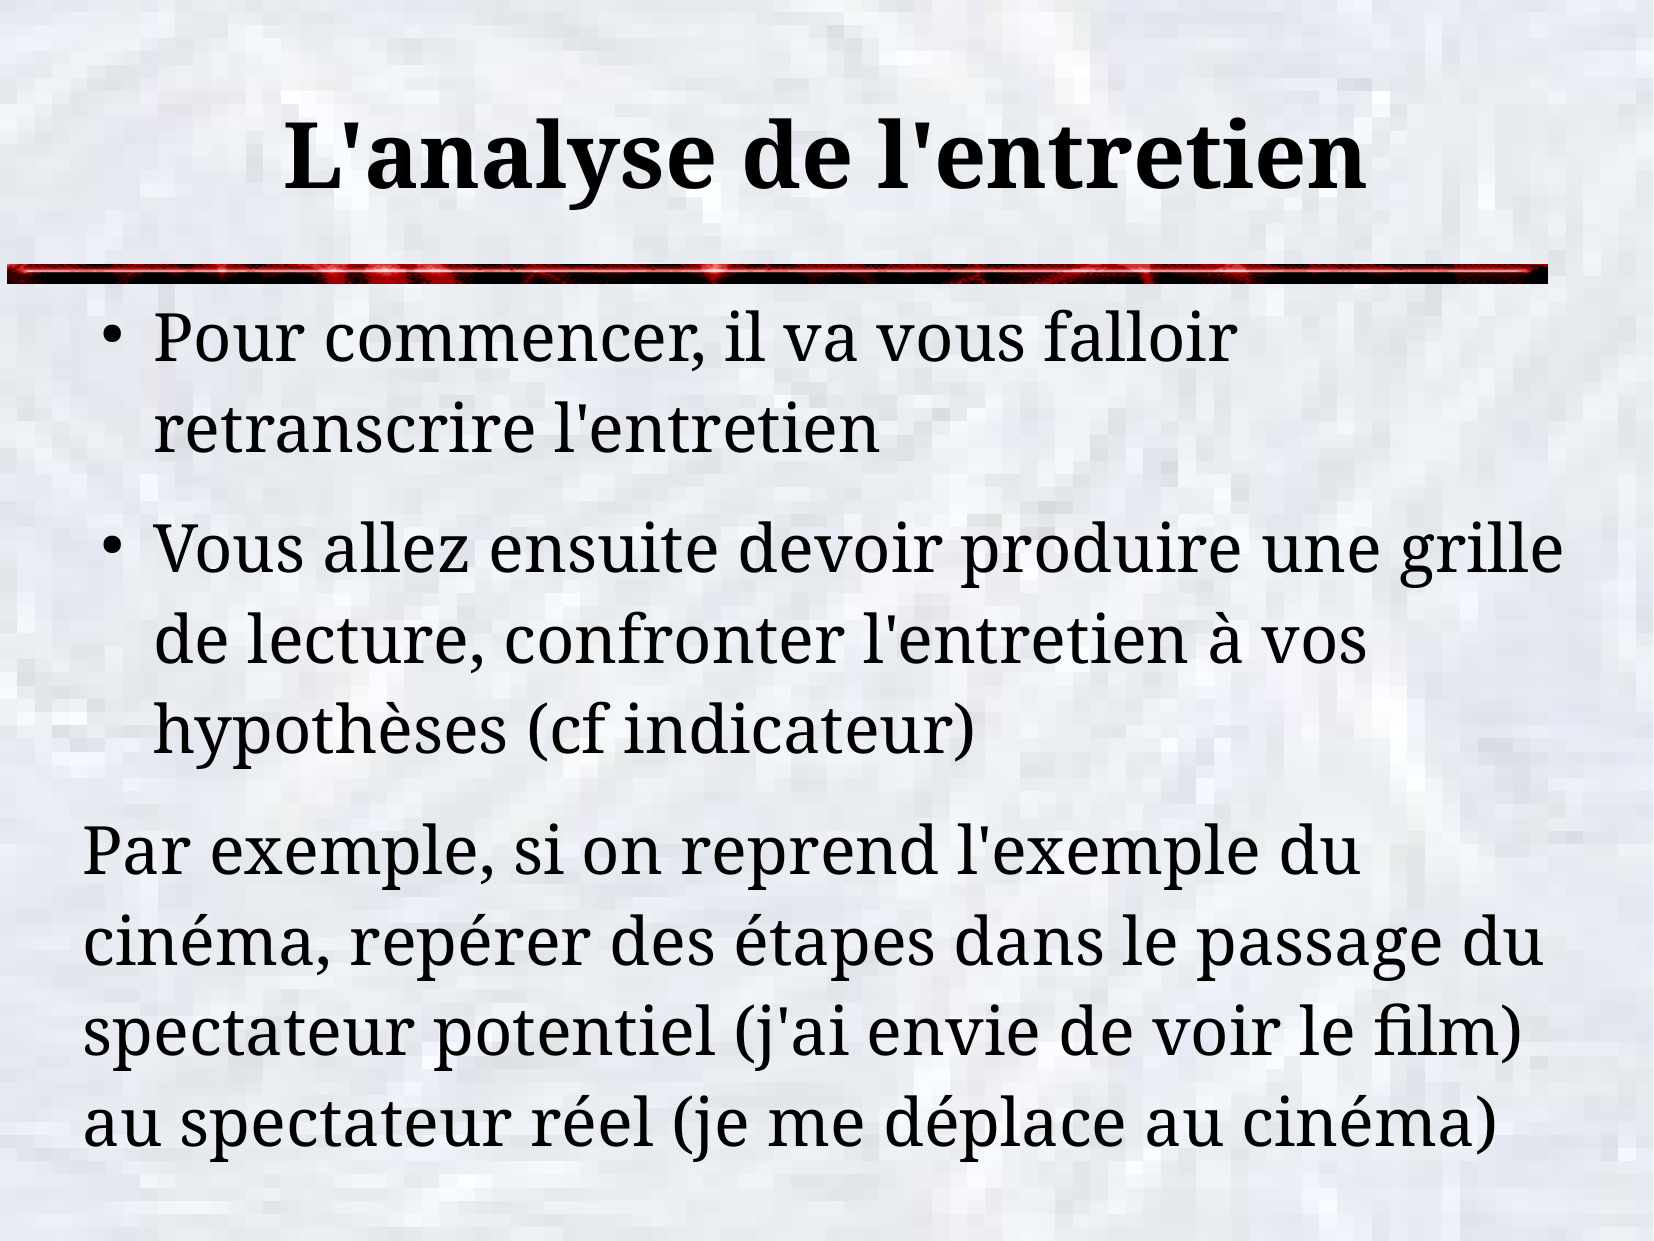

# L'analyse de l'entretien
Pour commencer, il va vous falloir retranscrire l'entretien
Vous allez ensuite devoir produire une grille de lecture, confronter l'entretien à vos hypothèses (cf indicateur)
Par exemple, si on reprend l'exemple du cinéma, repérer des étapes dans le passage du spectateur potentiel (j'ai envie de voir le film) au spectateur réel (je me déplace au cinéma)